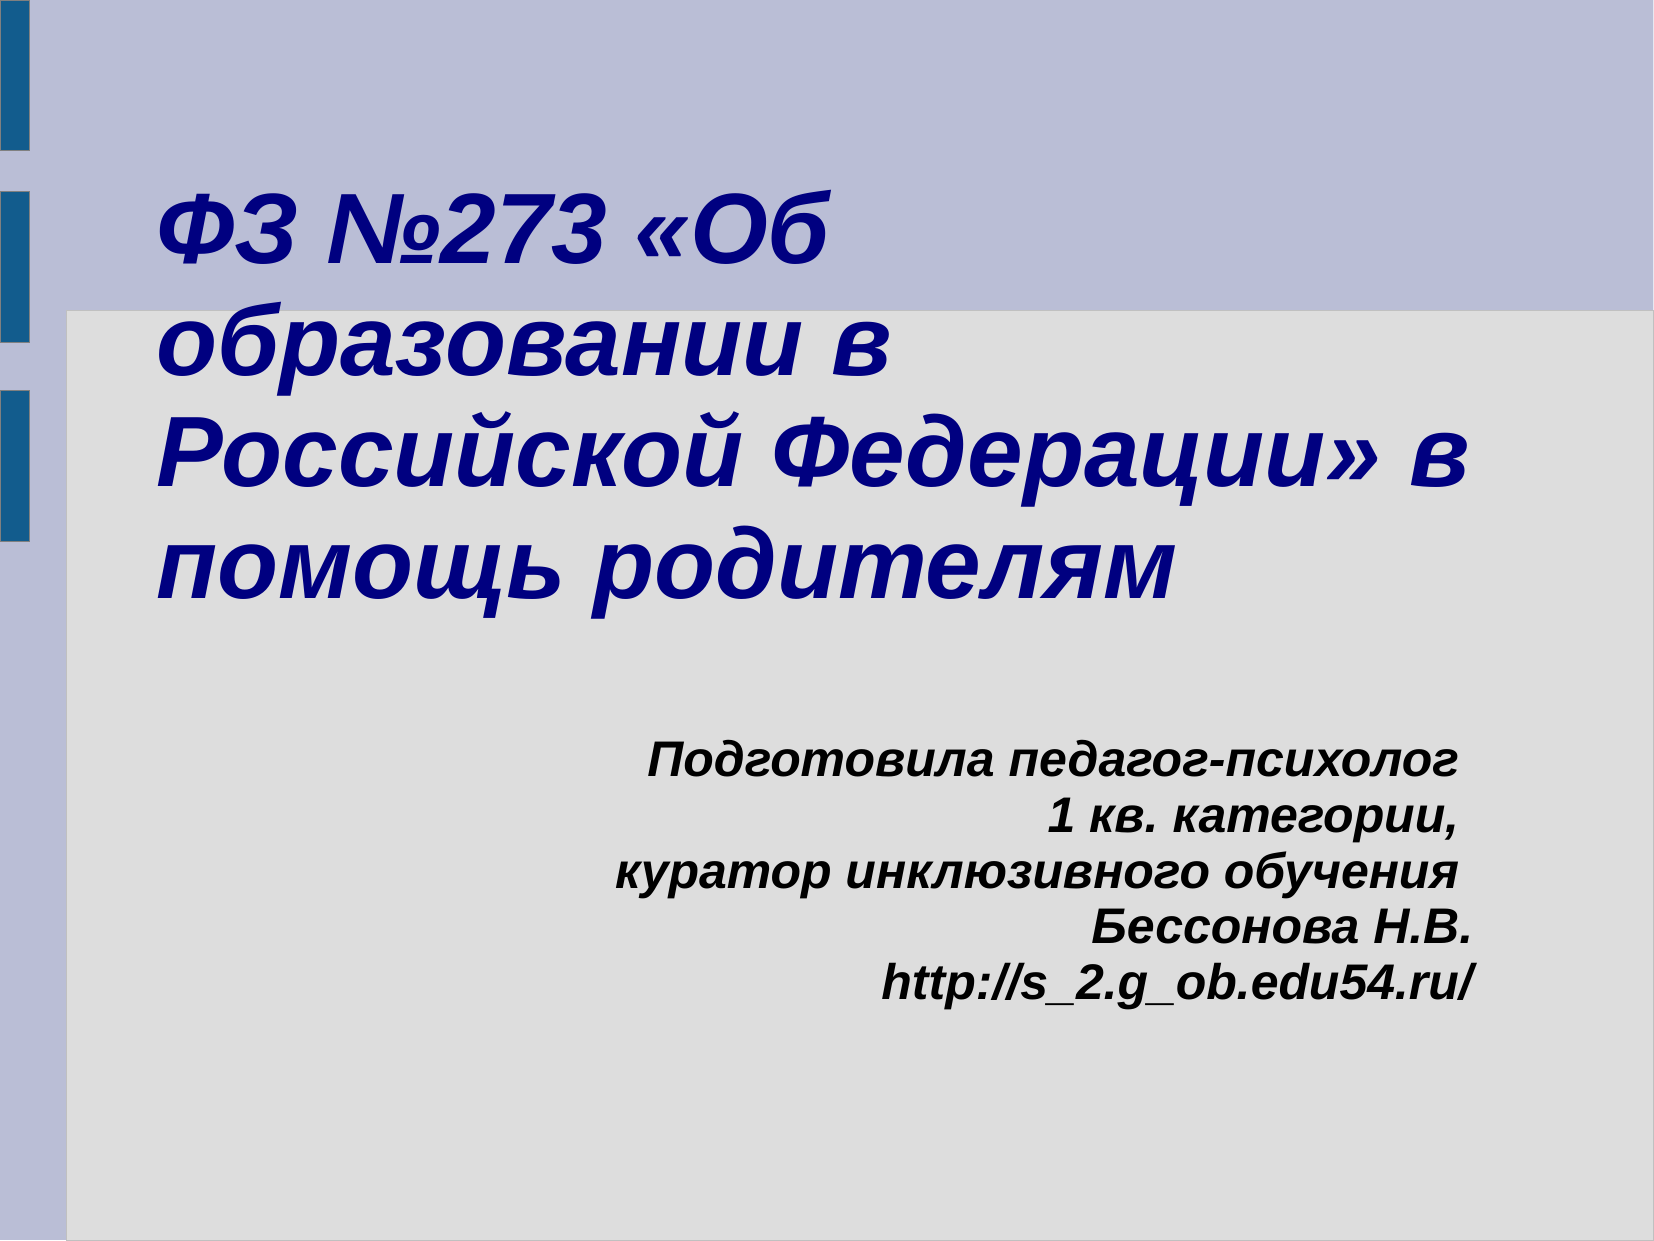

ФЗ №273 «Об образовании в Российской Федерации» в помощь родителям
Подготовила педагог-психолог
1 кв. категории,
куратор инклюзивного обучения
Бессонова Н.В.
http://s_2.g_ob.edu54.ru/